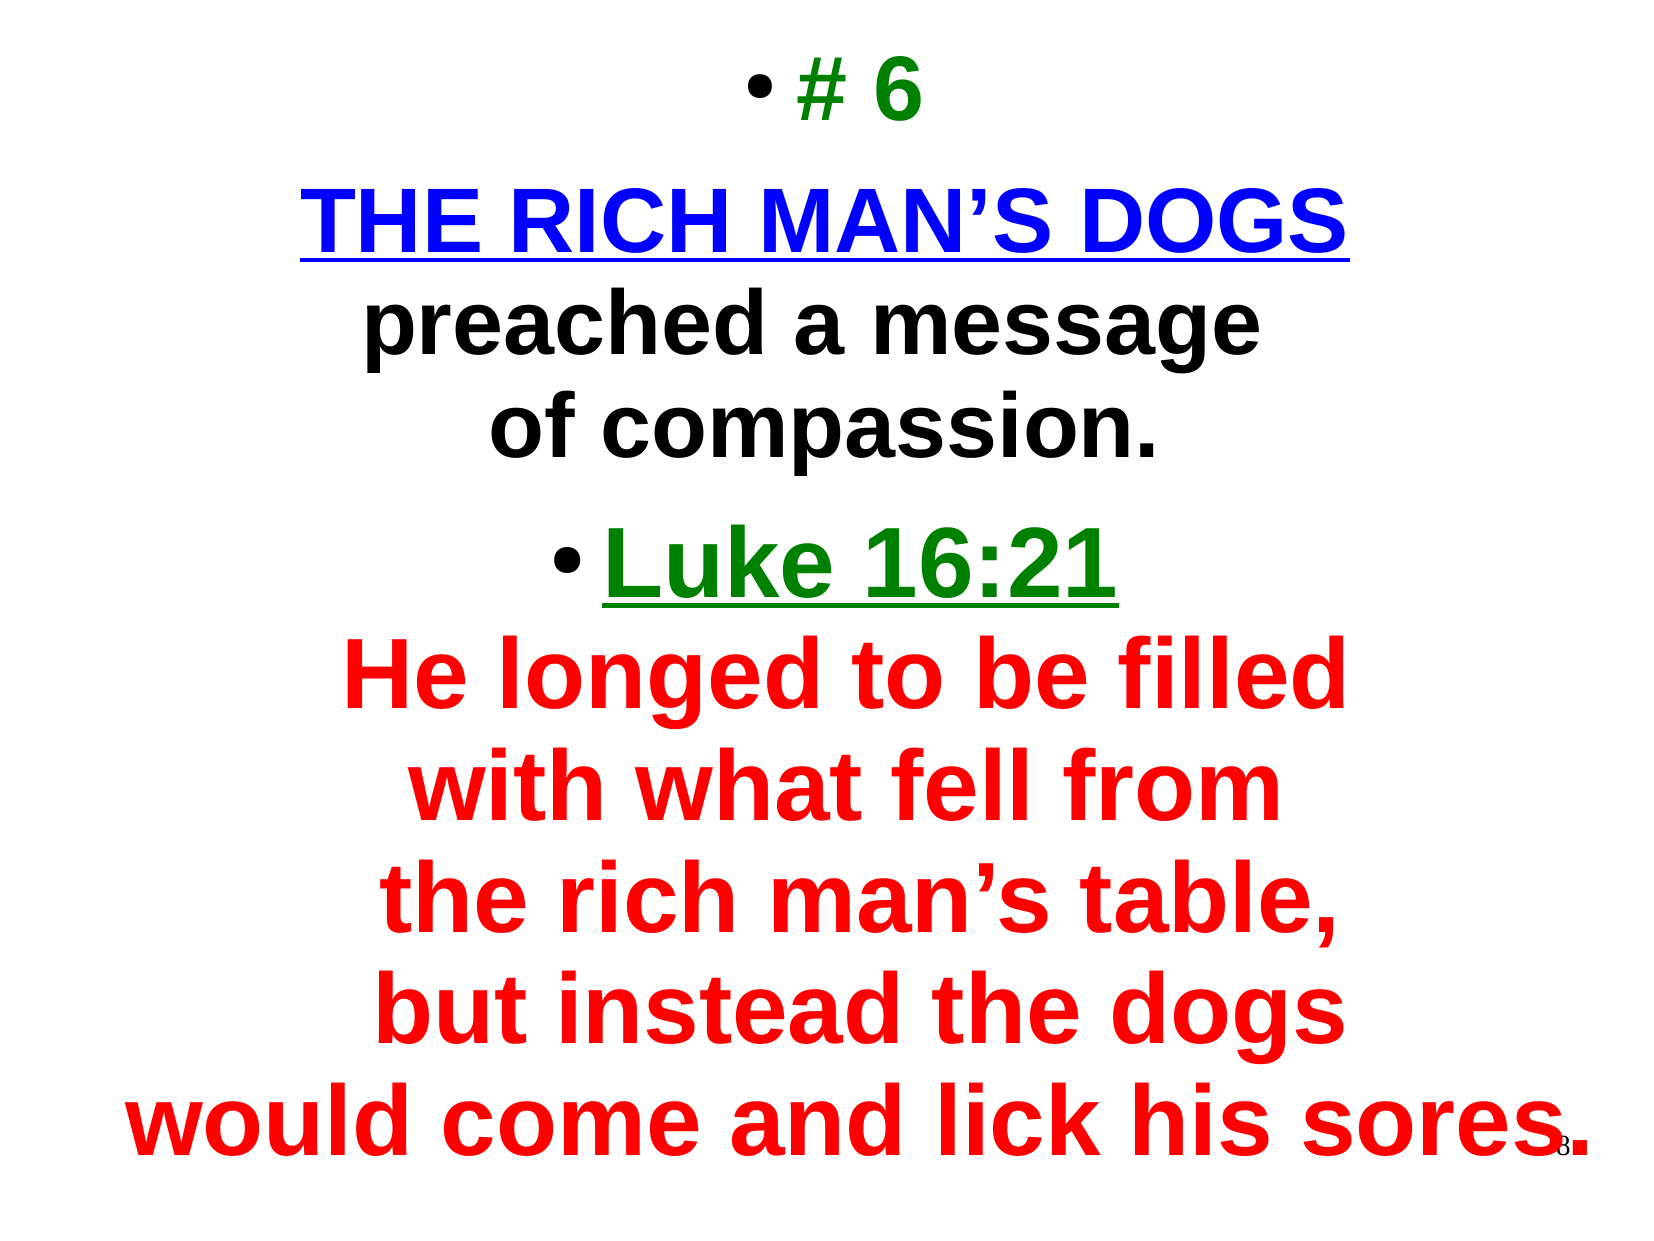

# # 6
THE RICH MAN’S DOGS
preached a message
of compassion.
Luke 16:21
He longed to be filled
with what fell from
the rich man’s table,
 but instead the dogs
would come and lick his sores.
8